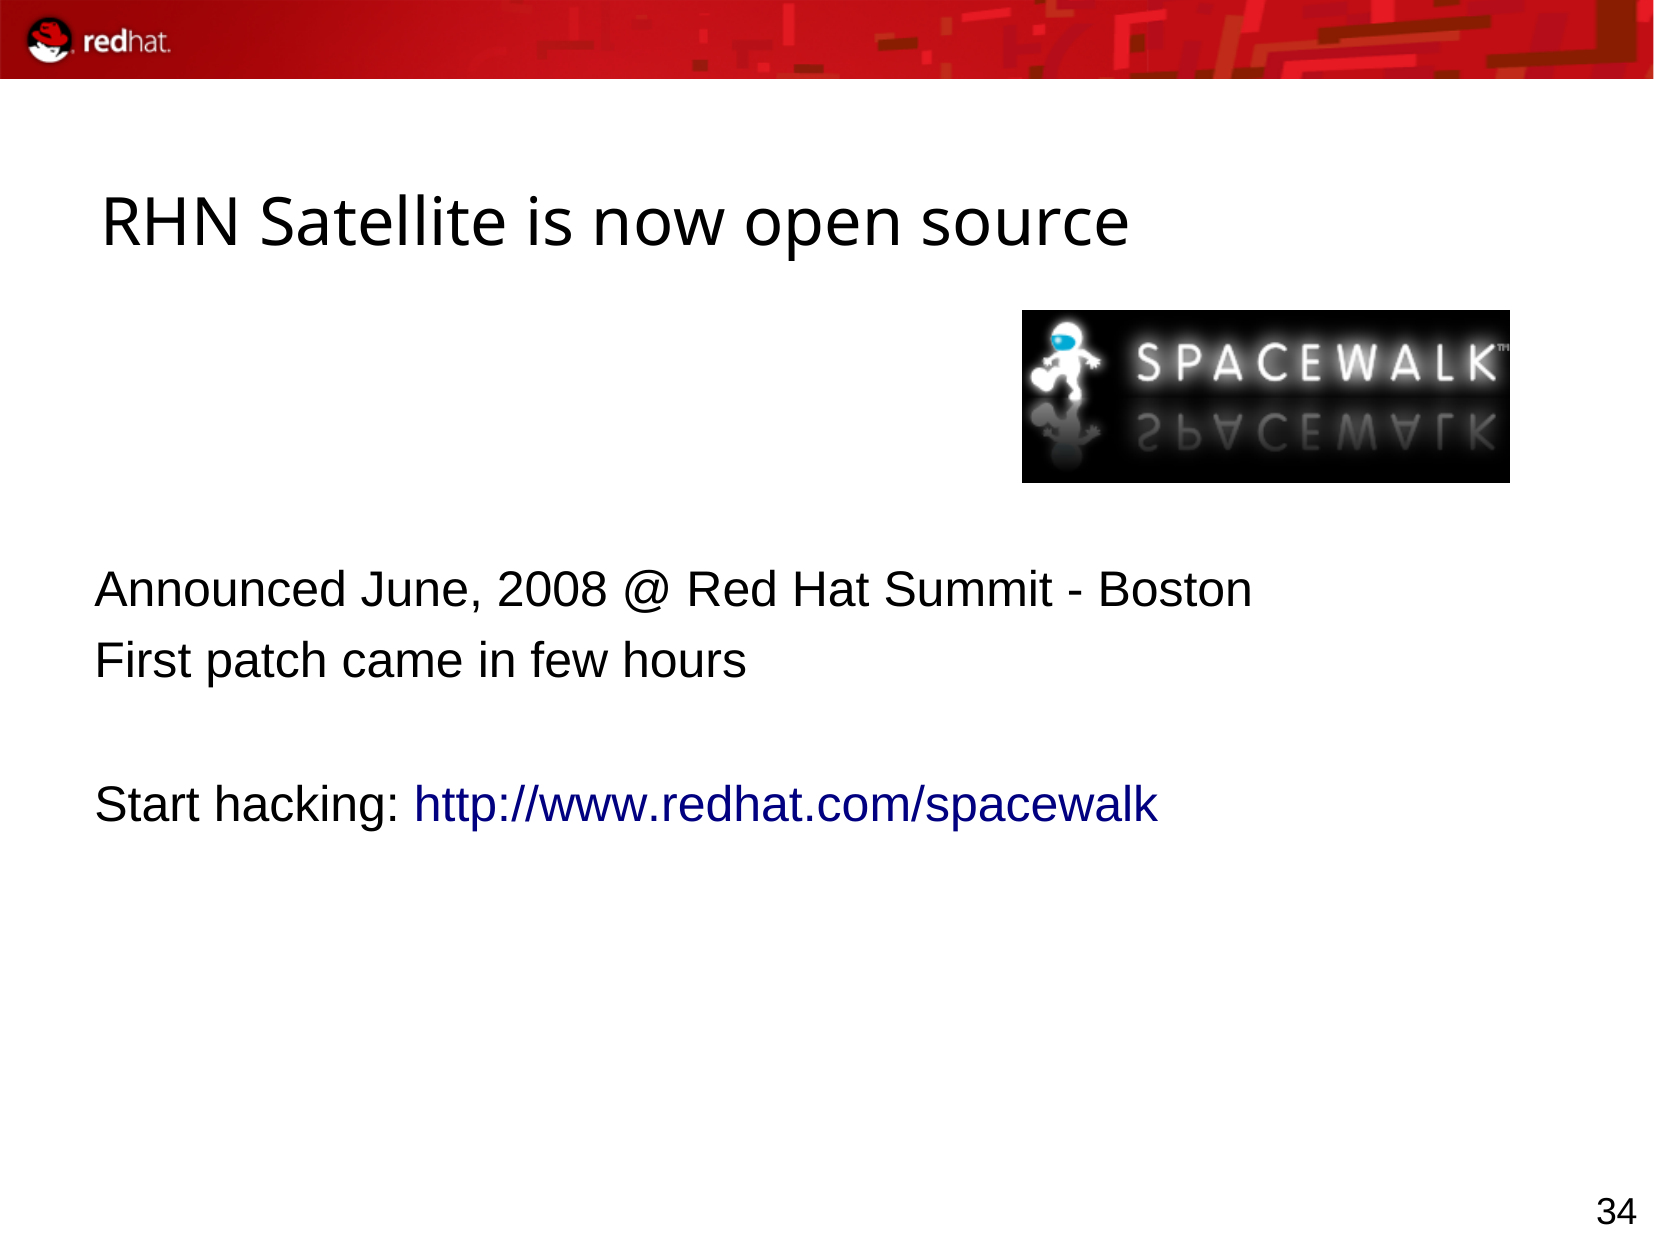

# RHN Satellite is now open source
Announced June, 2008 @ Red Hat Summit - Boston
First patch came in few hours
Start hacking: http://www.redhat.com/spacewalk